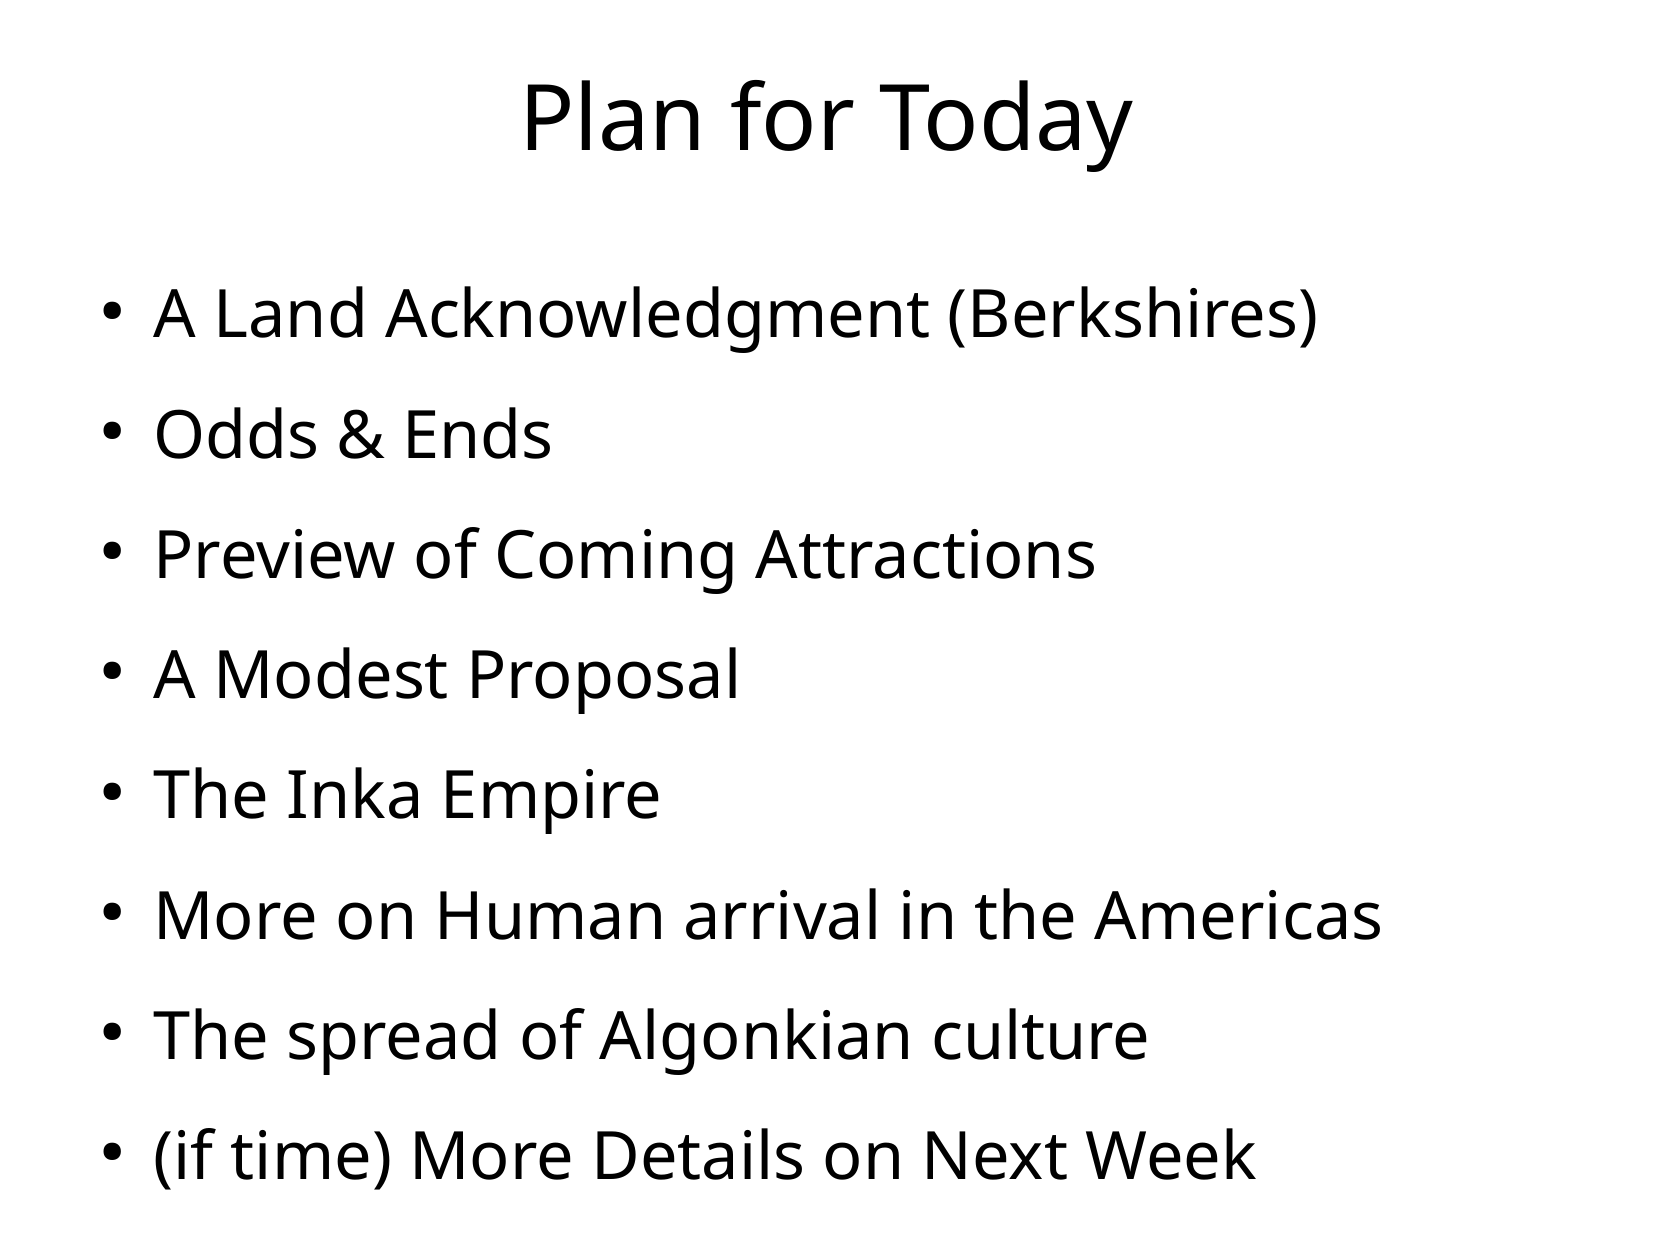

# Plan for Today
A Land Acknowledgment (Berkshires)
Odds & Ends
Preview of Coming Attractions
A Modest Proposal
The Inka Empire
More on Human arrival in the Americas
The spread of Algonkian culture
(if time) More Details on Next Week